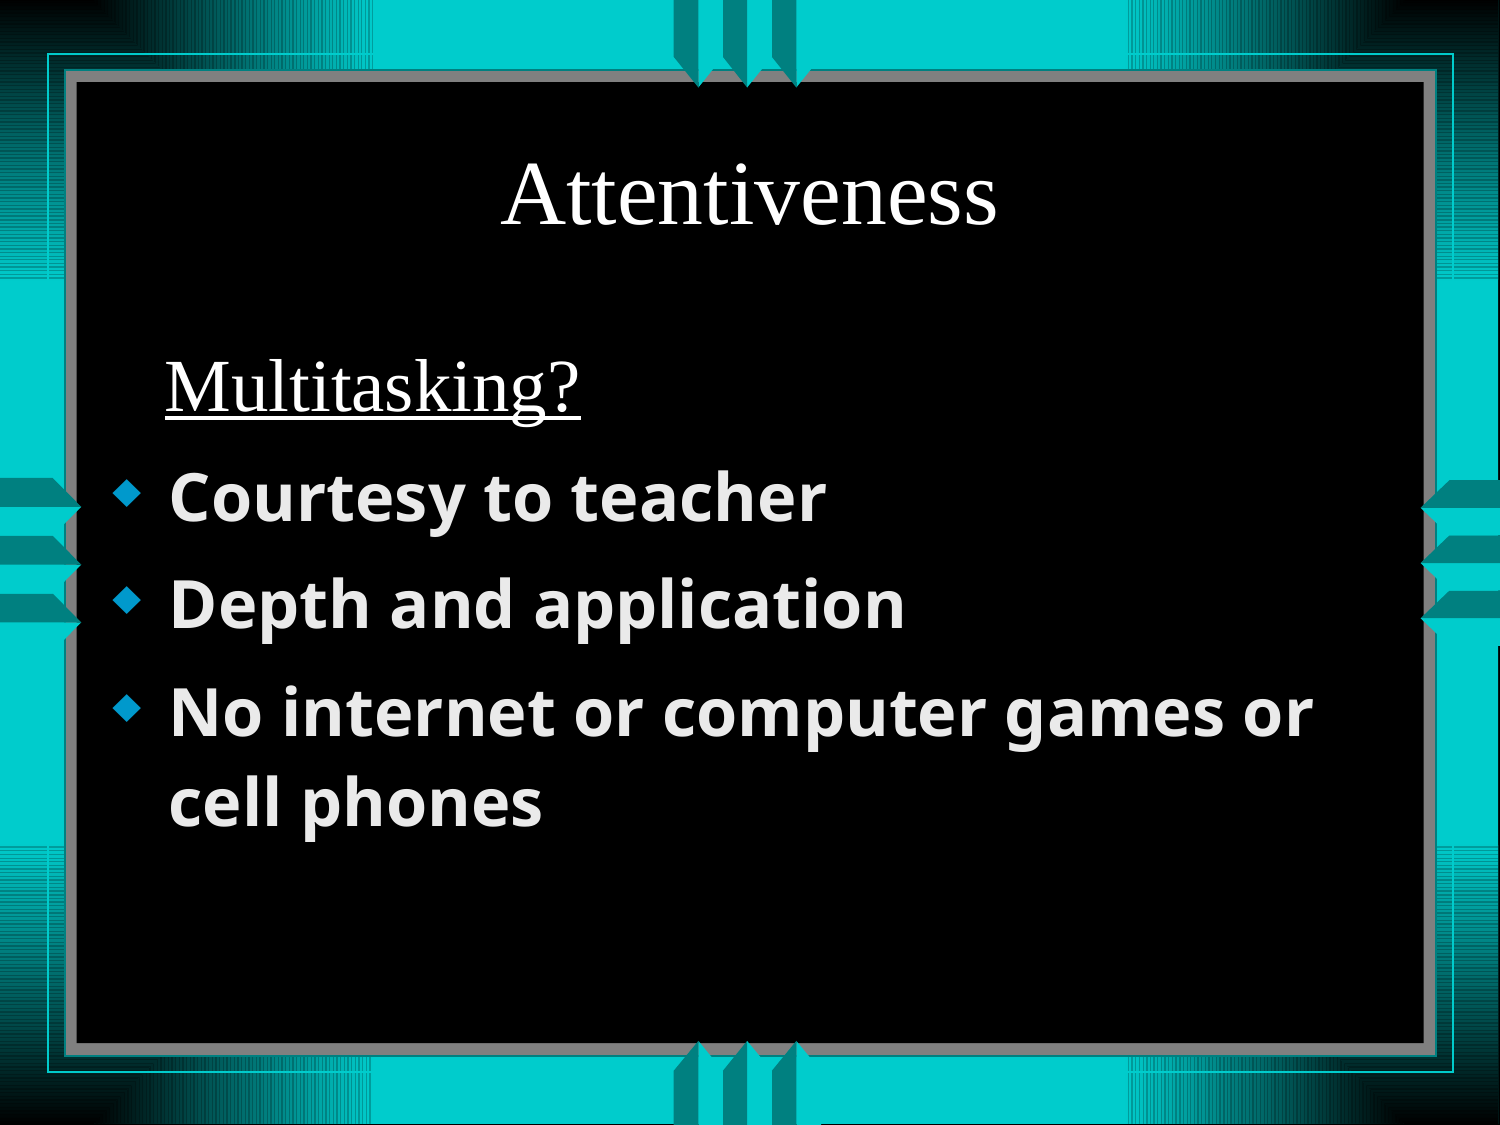

# Attentiveness
Multitasking?
Courtesy to teacher
Depth and application
No internet or computer games or cell phones